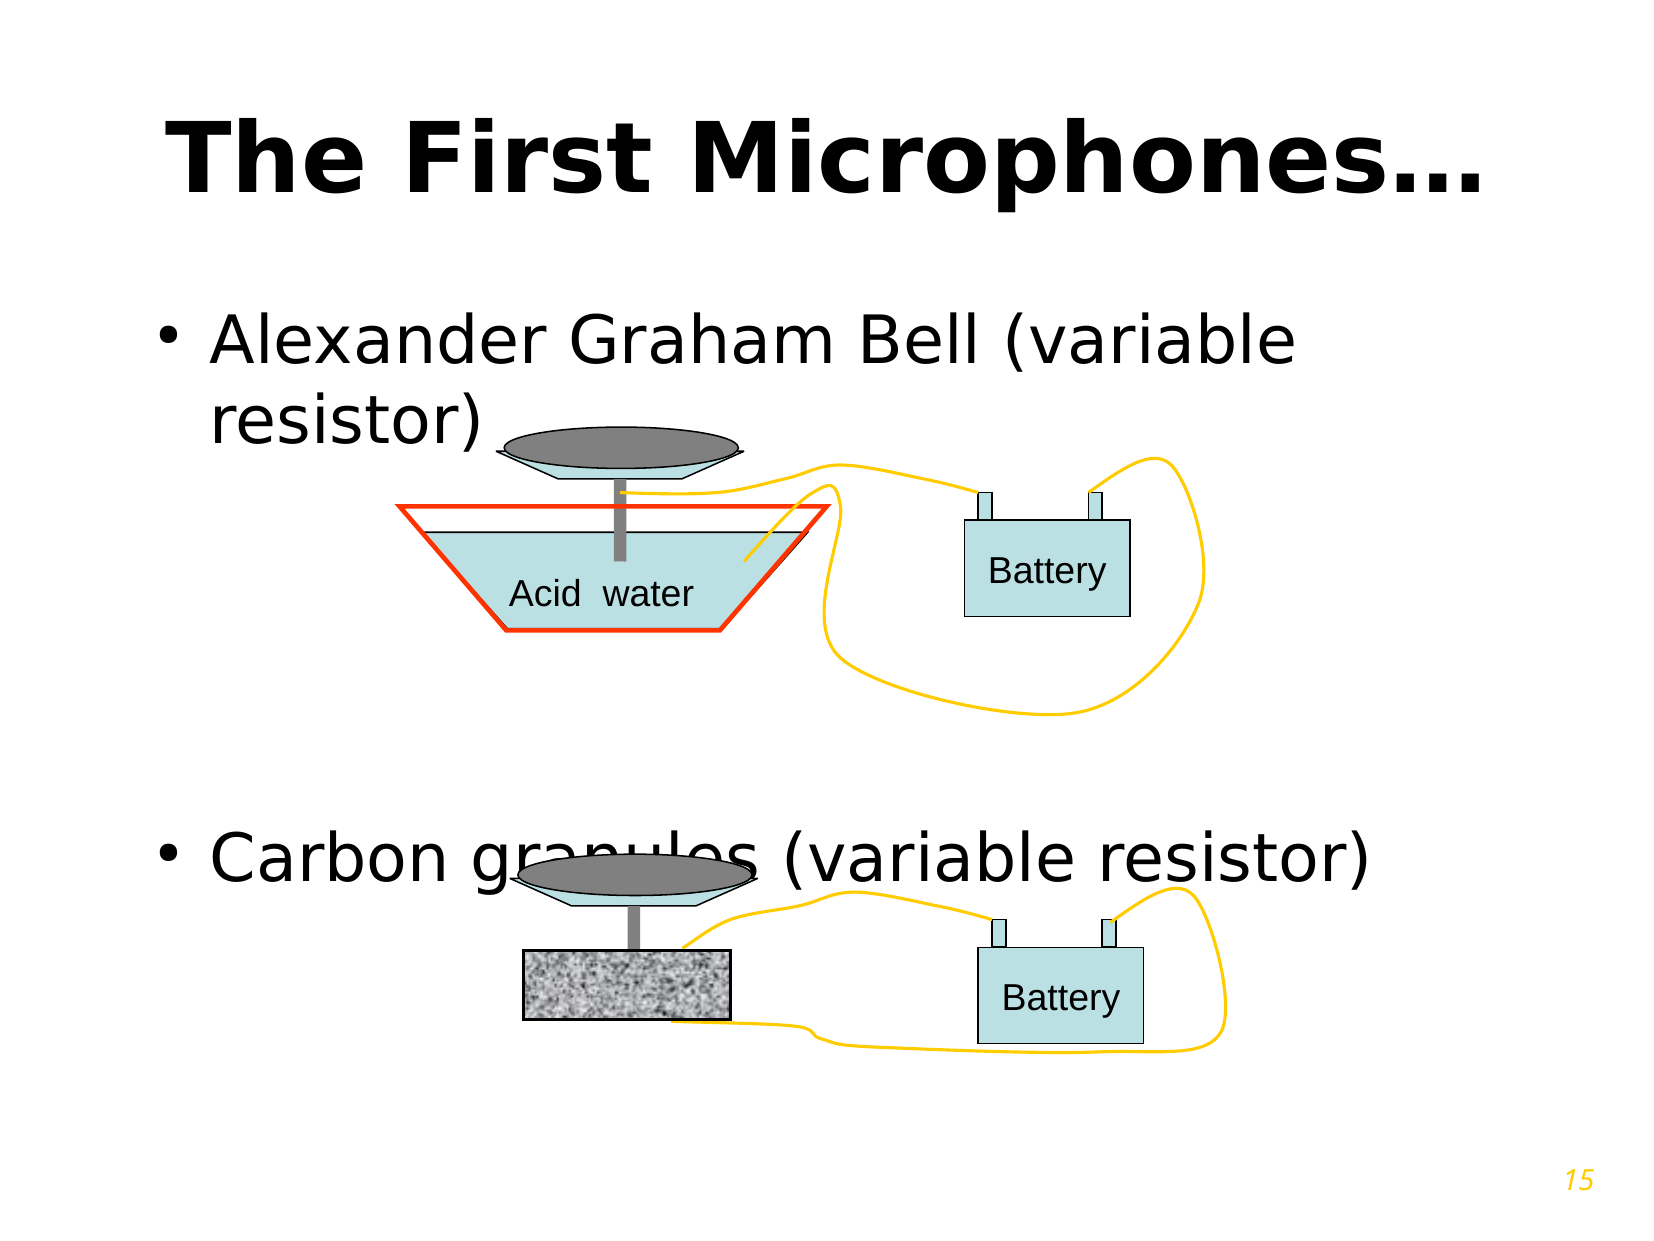

# The First Microphones…
Alexander Graham Bell (variable resistor)
Carbon granules (variable resistor)
+
-
Battery
Acid water
+
-
Battery